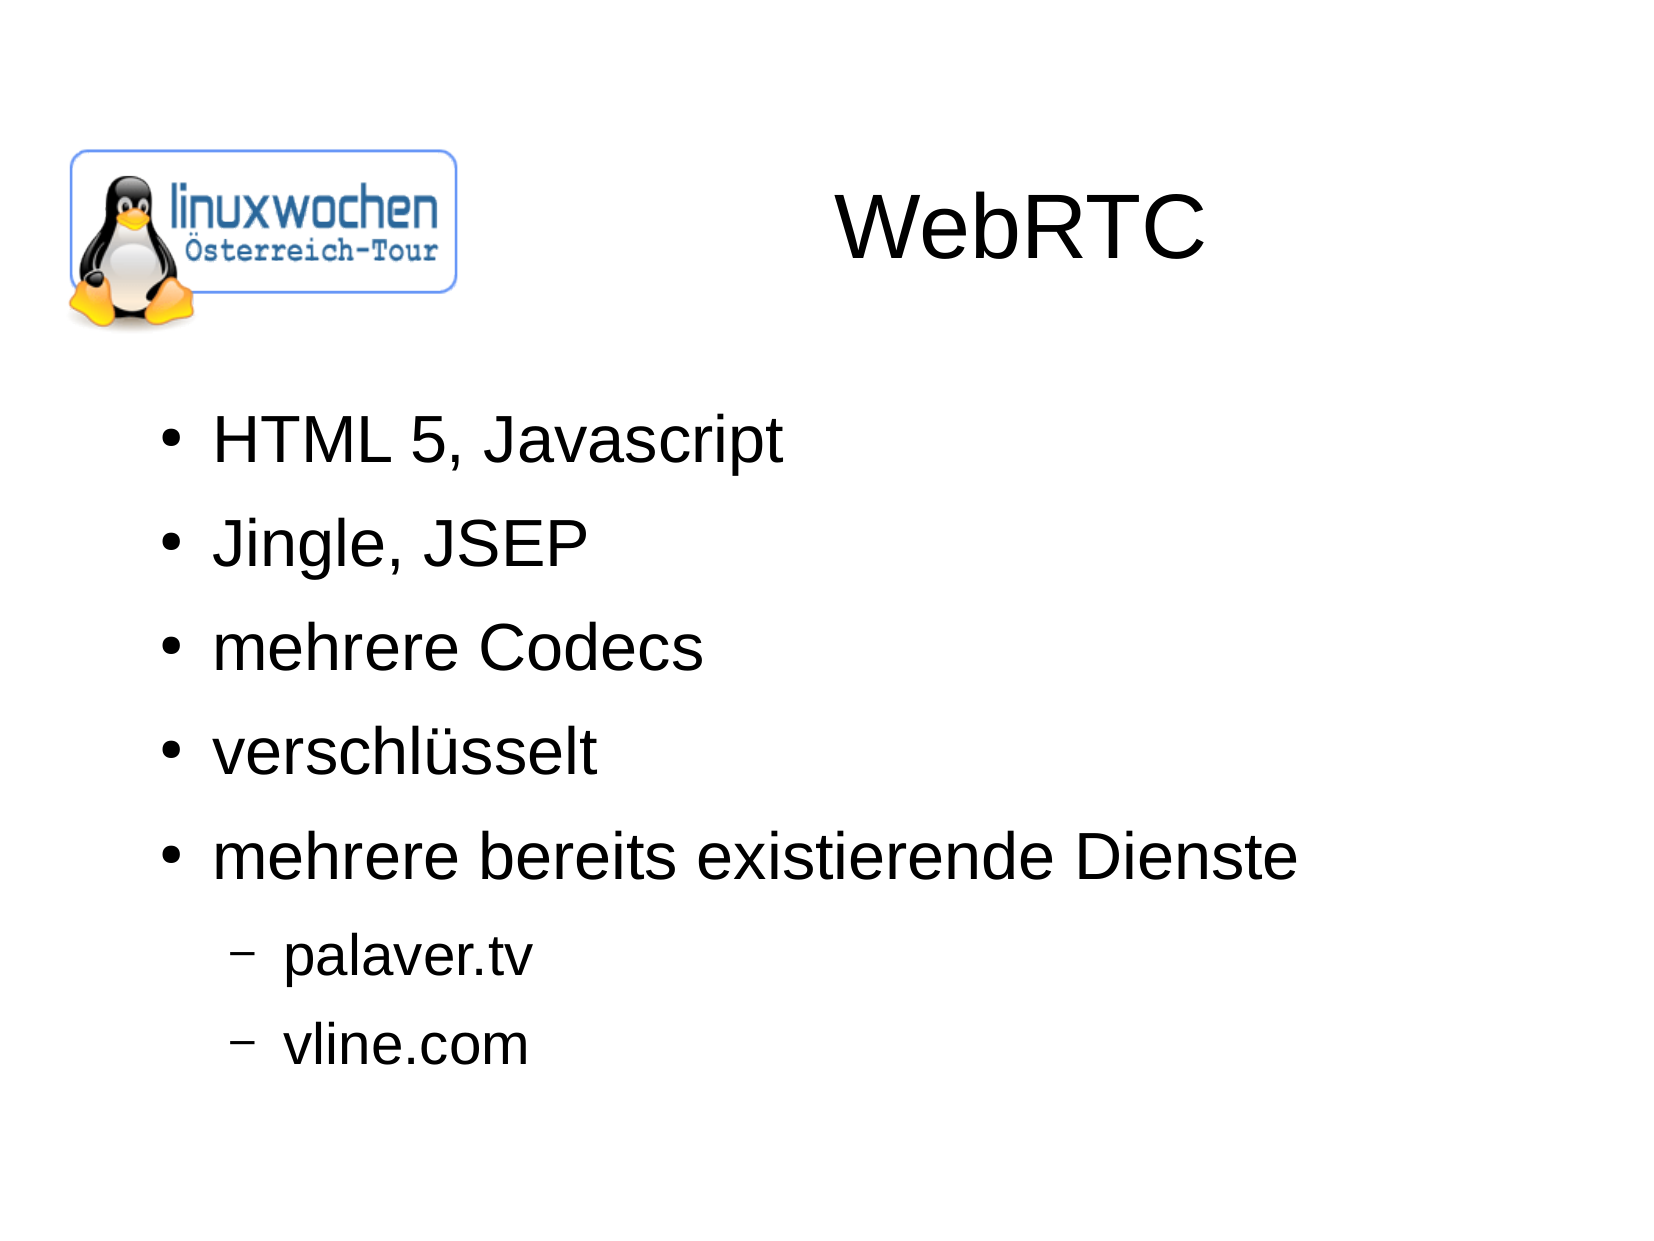

# WebRTC
HTML 5, Javascript
Jingle, JSEP
mehrere Codecs
verschlüsselt
mehrere bereits existierende Dienste
palaver.tv
vline.com